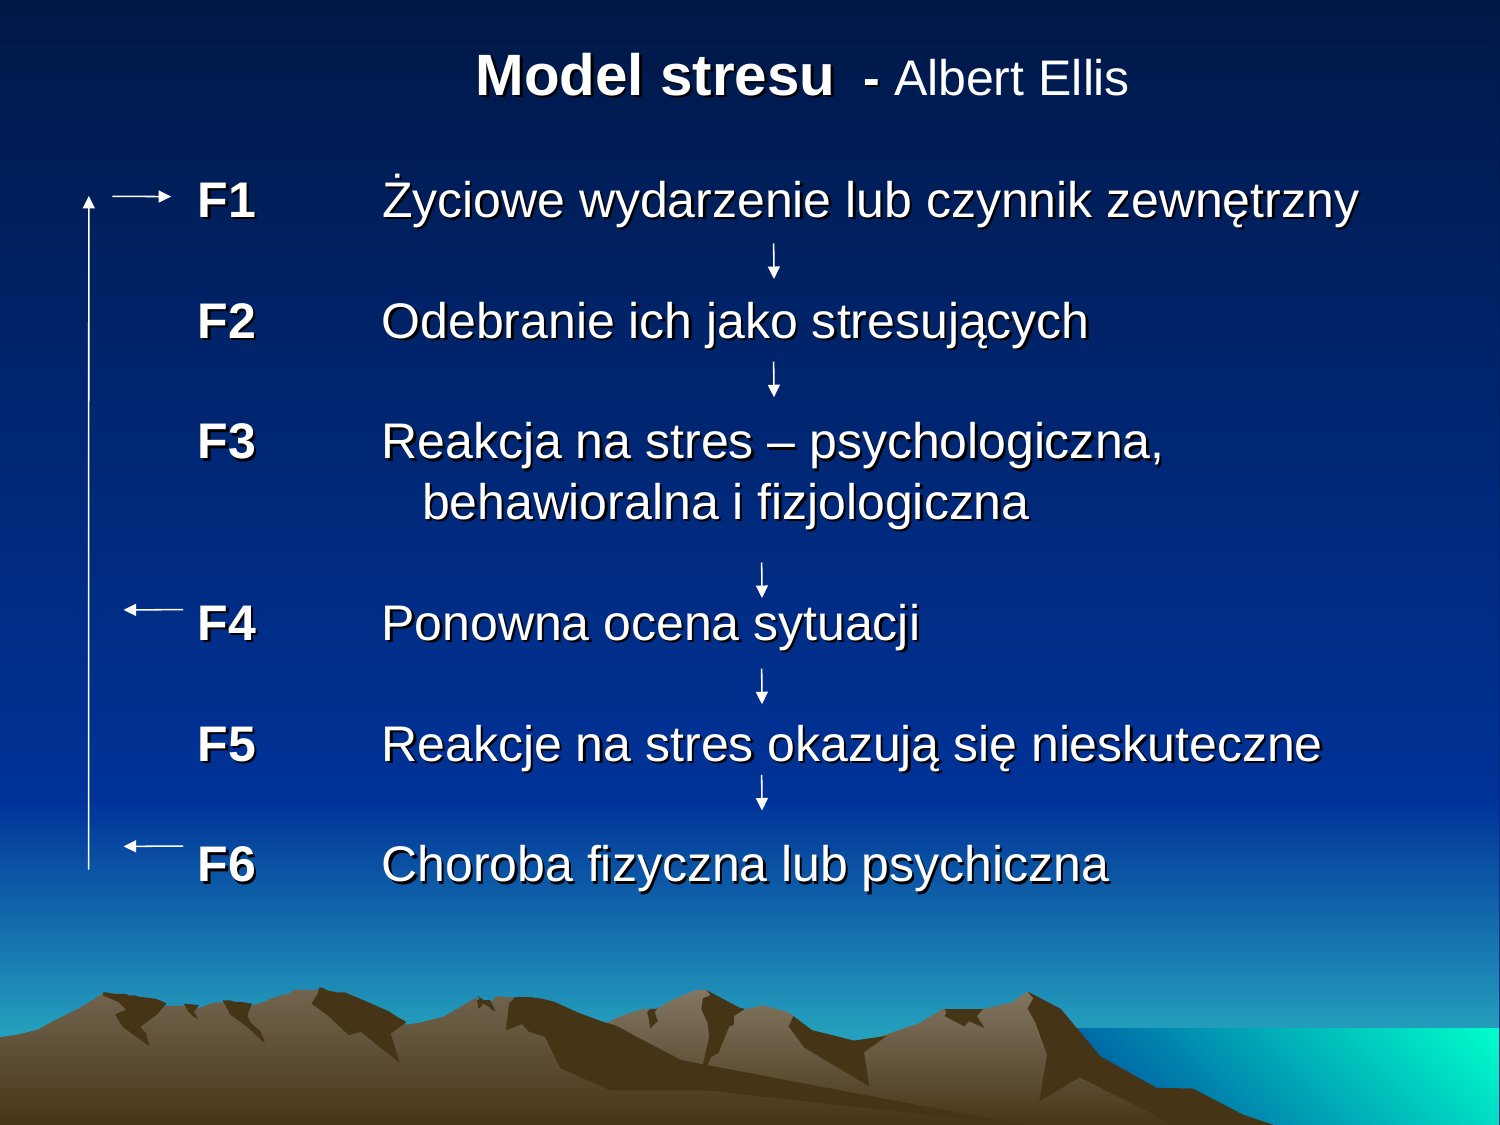

Model stresu - Albert Ellis
F1 Życiowe wydarzenie lub czynnik zewnętrzny
F2 Odebranie ich jako stresujących
F3 Reakcja na stres – psychologiczna,
 behawioralna i fizjologiczna
F4 Ponowna ocena sytuacji
F5 Reakcje na stres okazują się nieskuteczne
F6 Choroba fizyczna lub psychiczna